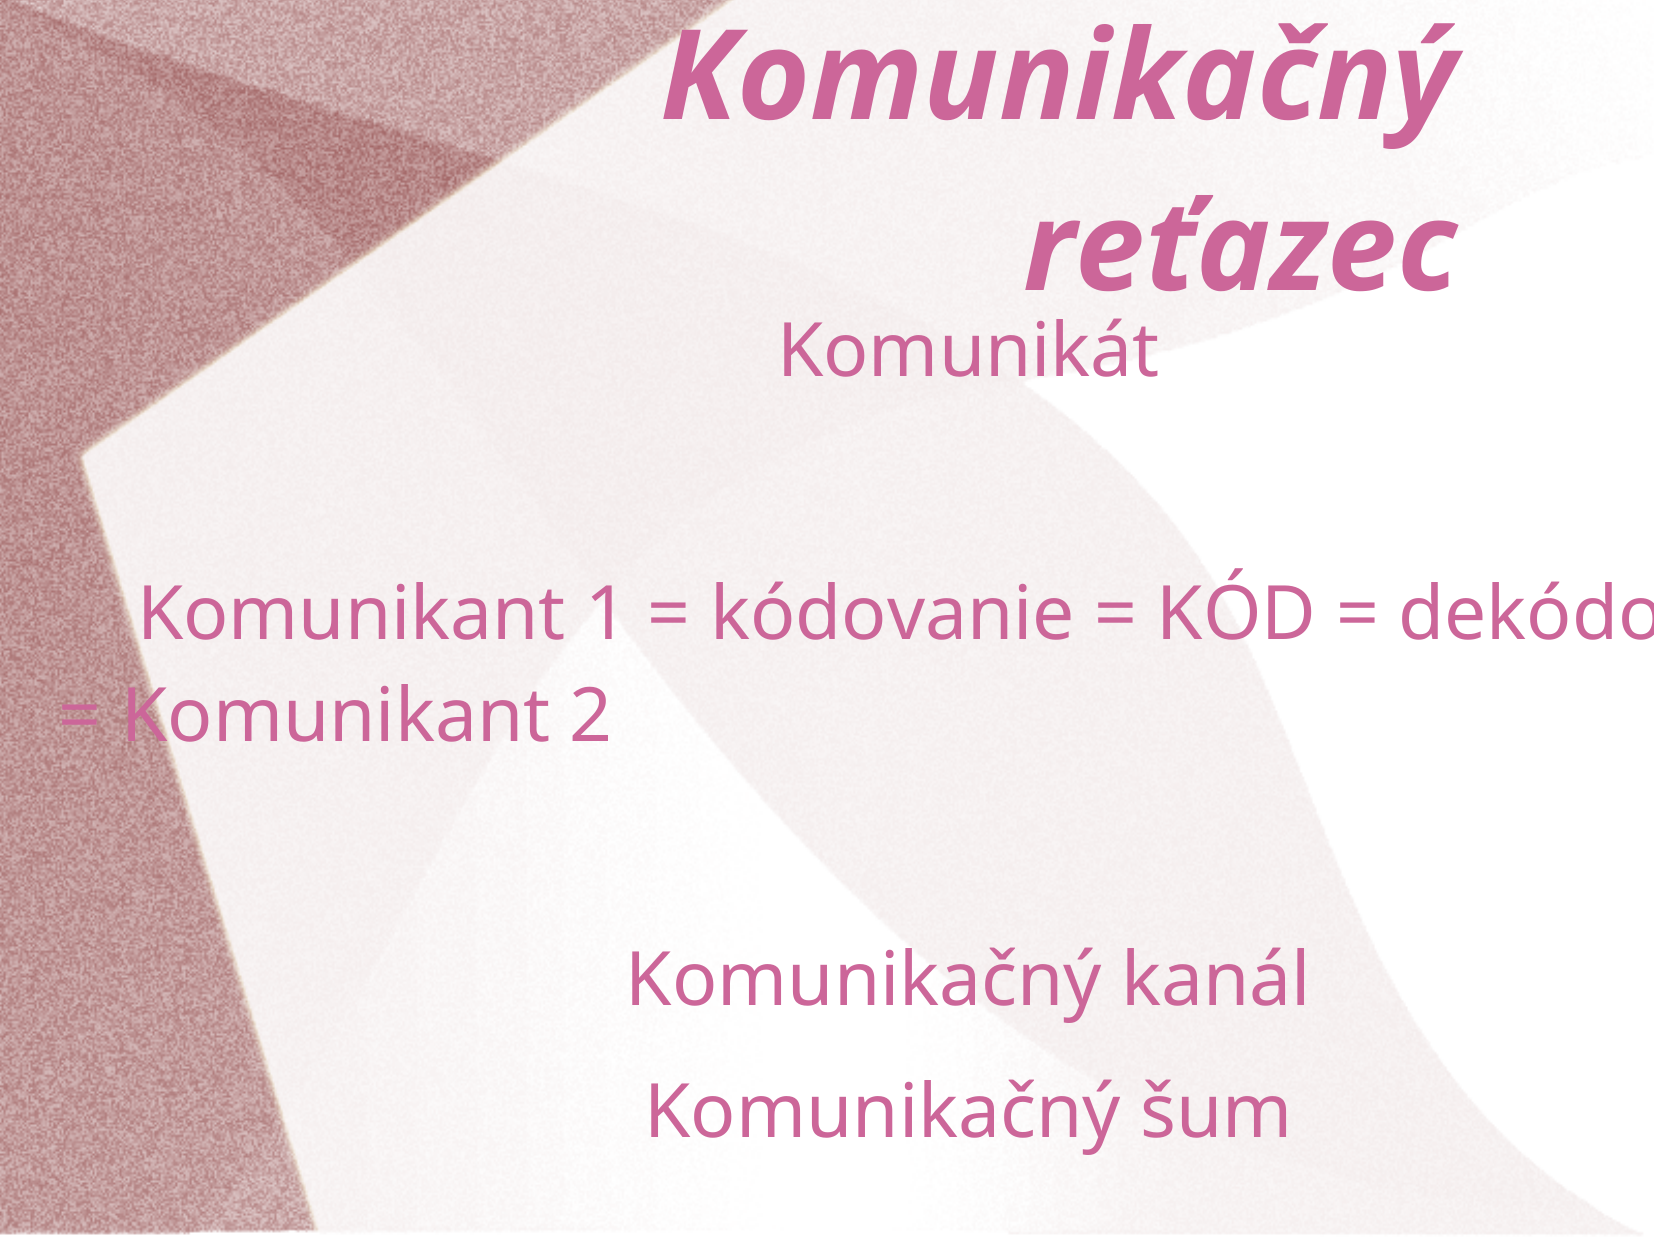

# Komunikačný reťazec
Komunikát
 Komunikant 1 = kódovanie = KÓD = dekódovanie = Komunikant 2
Komunikačný kanál
Komunikačný šum